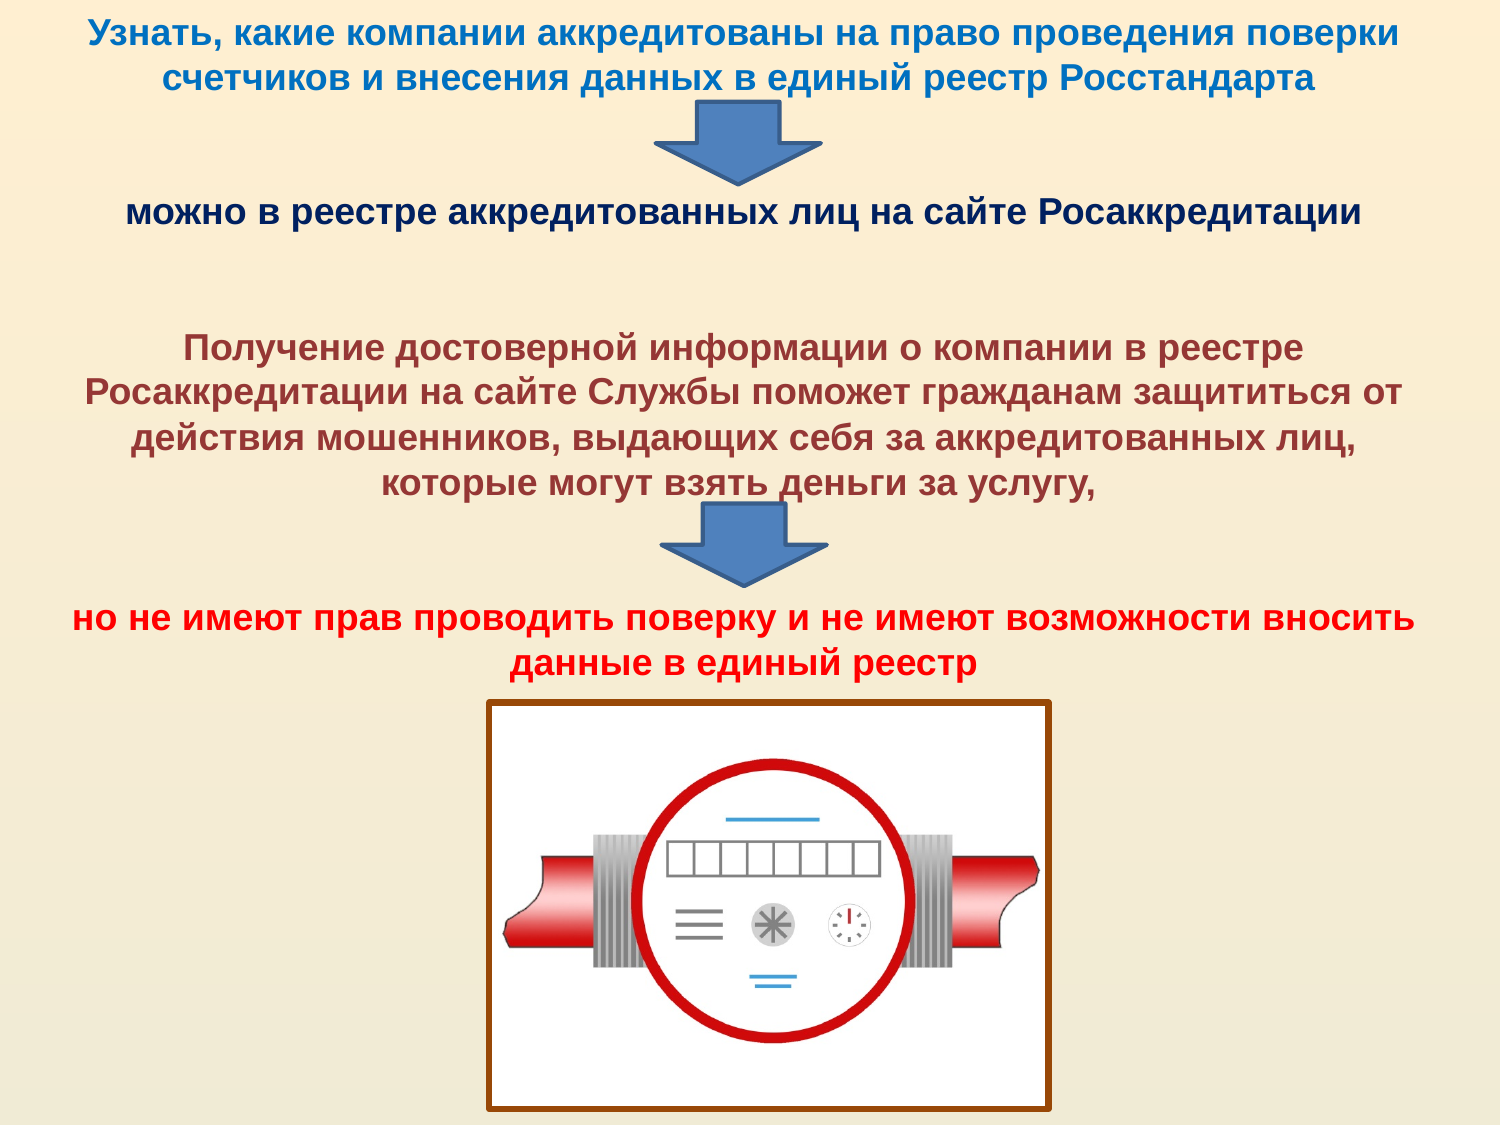

Узнать, какие компании аккредитованы на право проведения поверки счетчиков и внесения данных в единый реестр Росстандарта
можно в реестре аккредитованных лиц на сайте Росаккредитации
Получение достоверной информации о компании в реестре Росаккредитации на сайте Службы поможет гражданам защититься от действия мошенников, выдающих себя за аккредитованных лиц, которые могут взять деньги за услугу,
но не имеют прав проводить поверку и не имеют возможности вносить данные в единый реестр